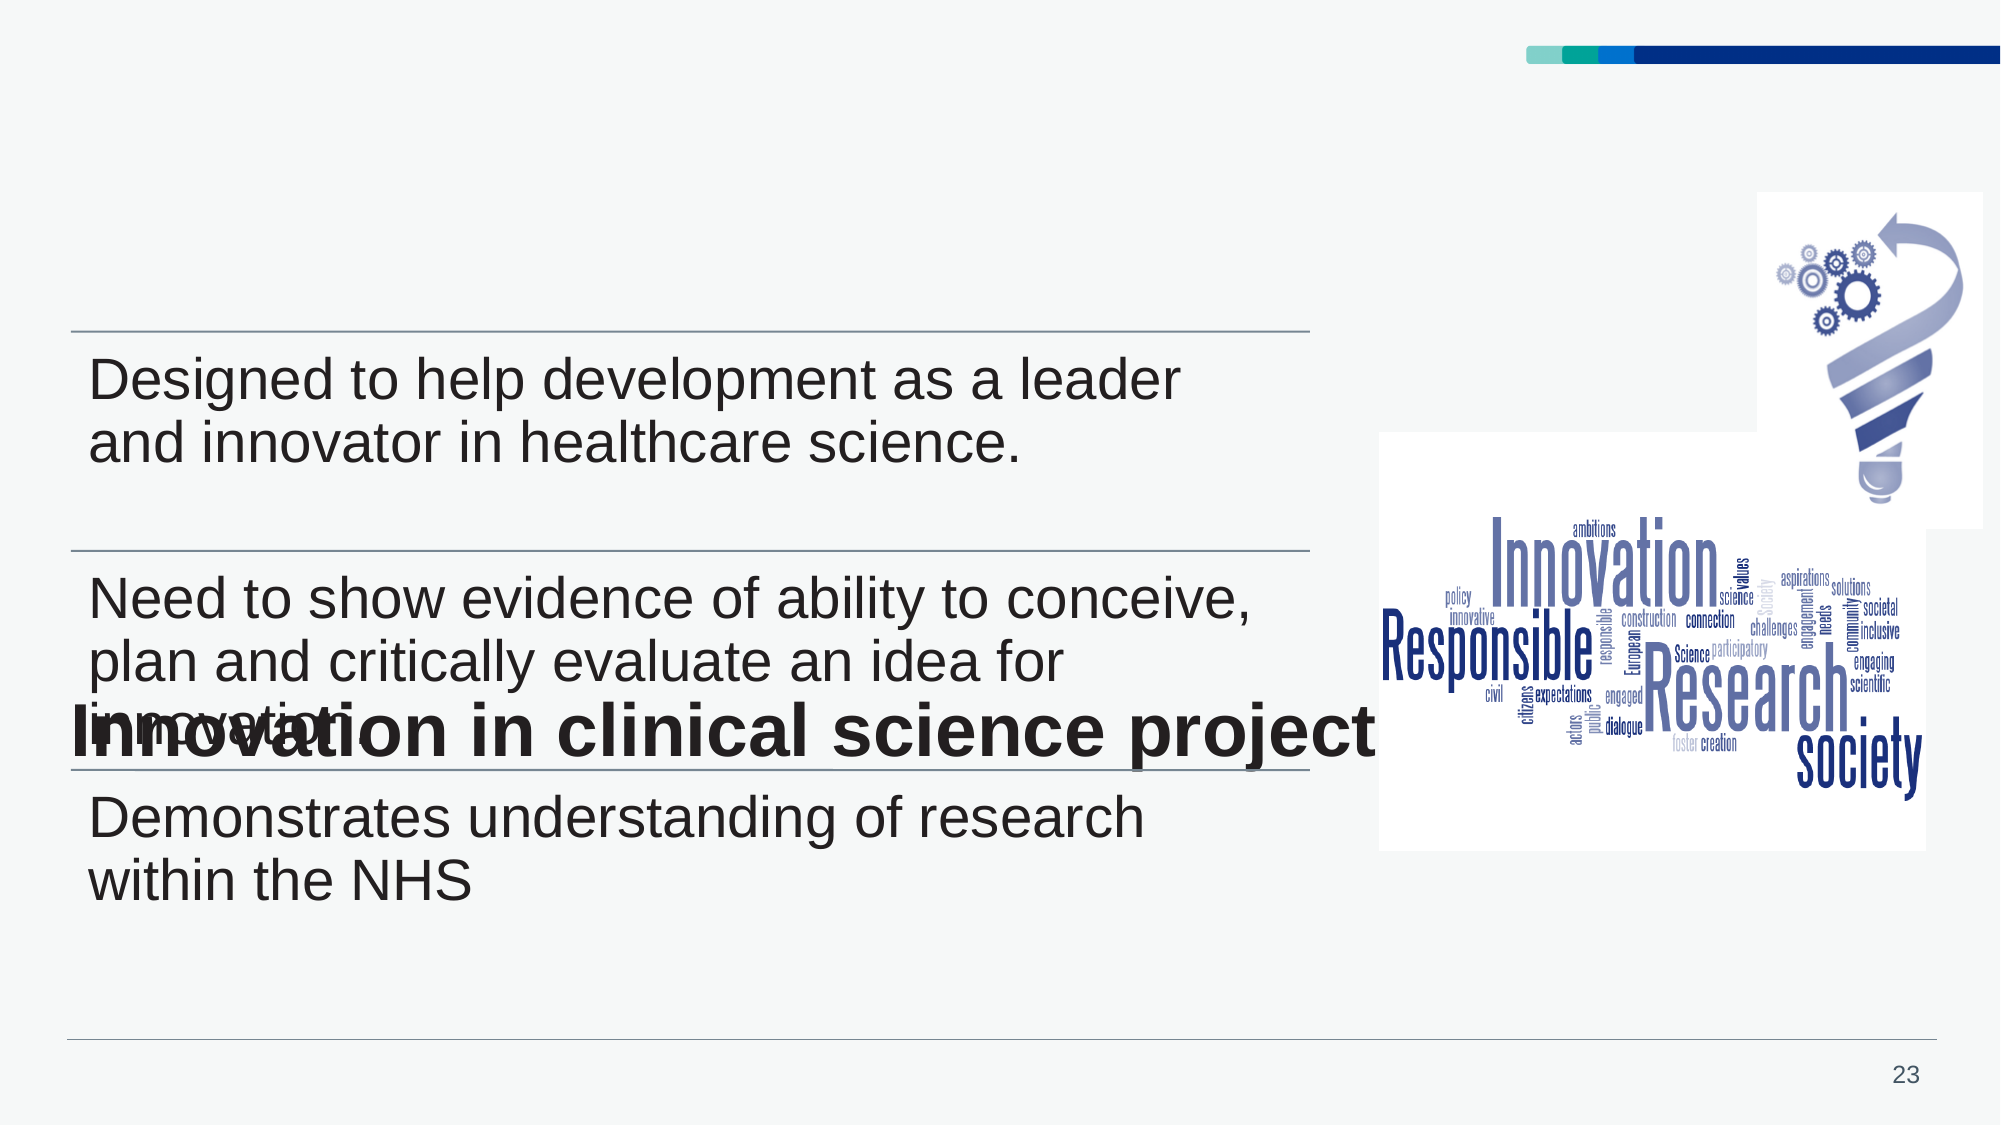

Designed to help development as a leader and innovator in healthcare science.
Need to show evidence of ability to conceive, plan and critically evaluate an idea for innovation.
Demonstrates understanding of research within the NHS
# Innovation in clinical science project